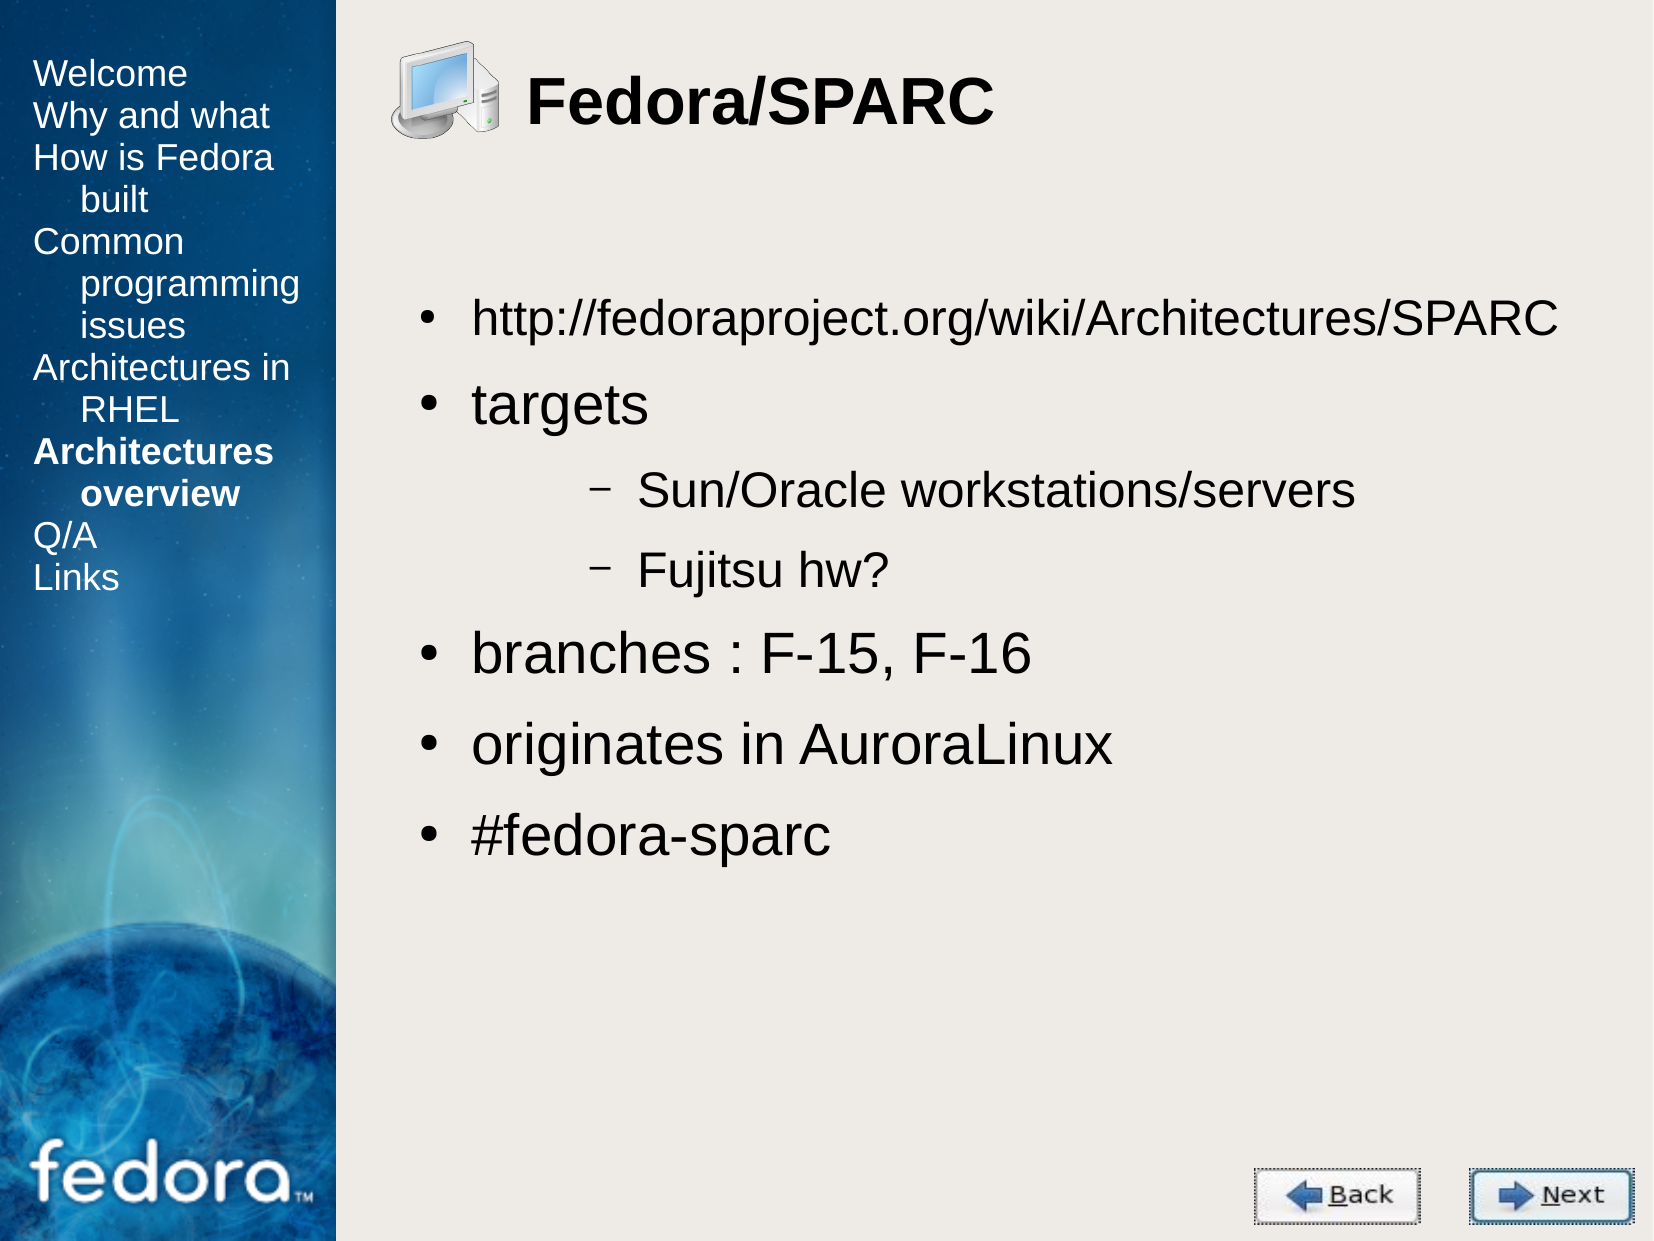

Welcome
Why and what
How is Fedora built
Common programming issues
Architectures in RHEL
Architectures overview
Q/A
Links
# Agenda
Fedora/SPARC
http://fedoraproject.org/wiki/Architectures/SPARC
targets
Sun/Oracle workstations/servers
Fujitsu hw?
branches : F-15, F-16
originates in AuroraLinux
#fedora-sparc